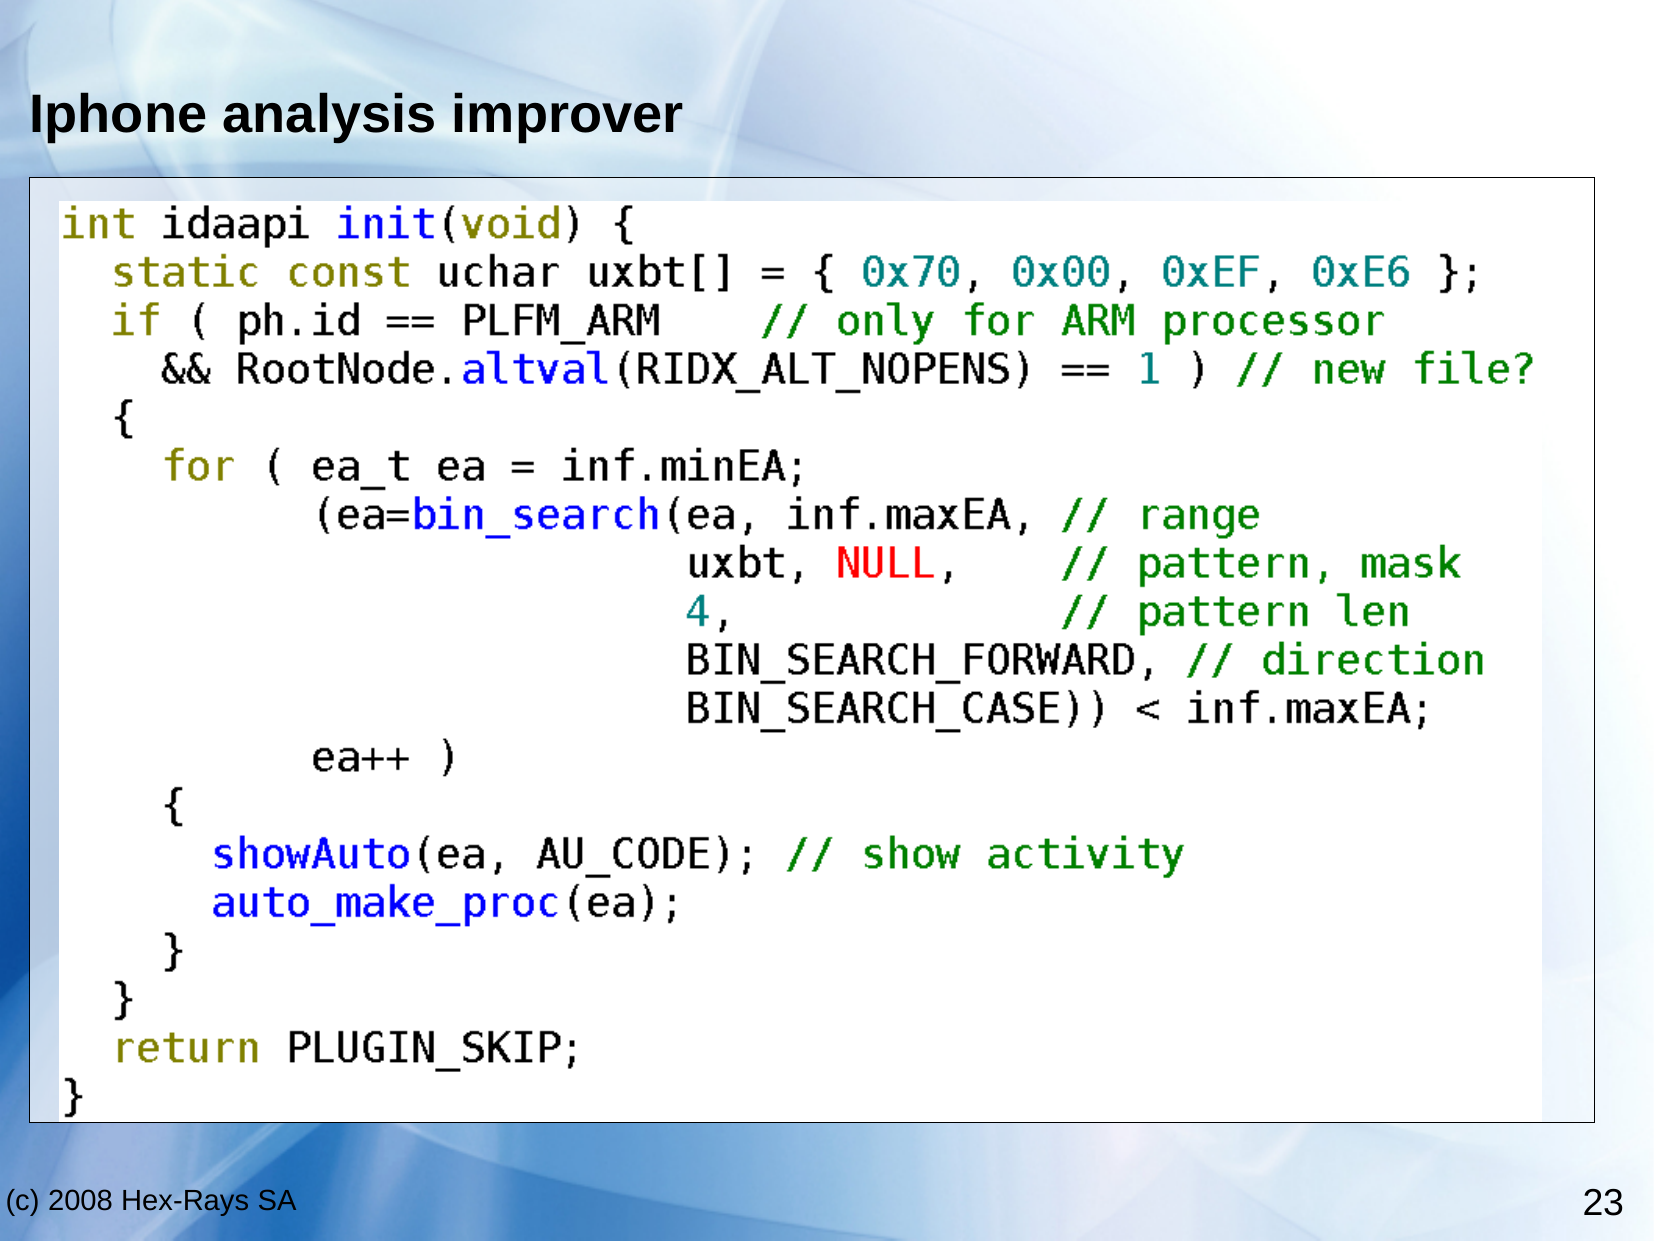

# Iphone analysis improver
23
(c) 2008 Hex-Rays SA